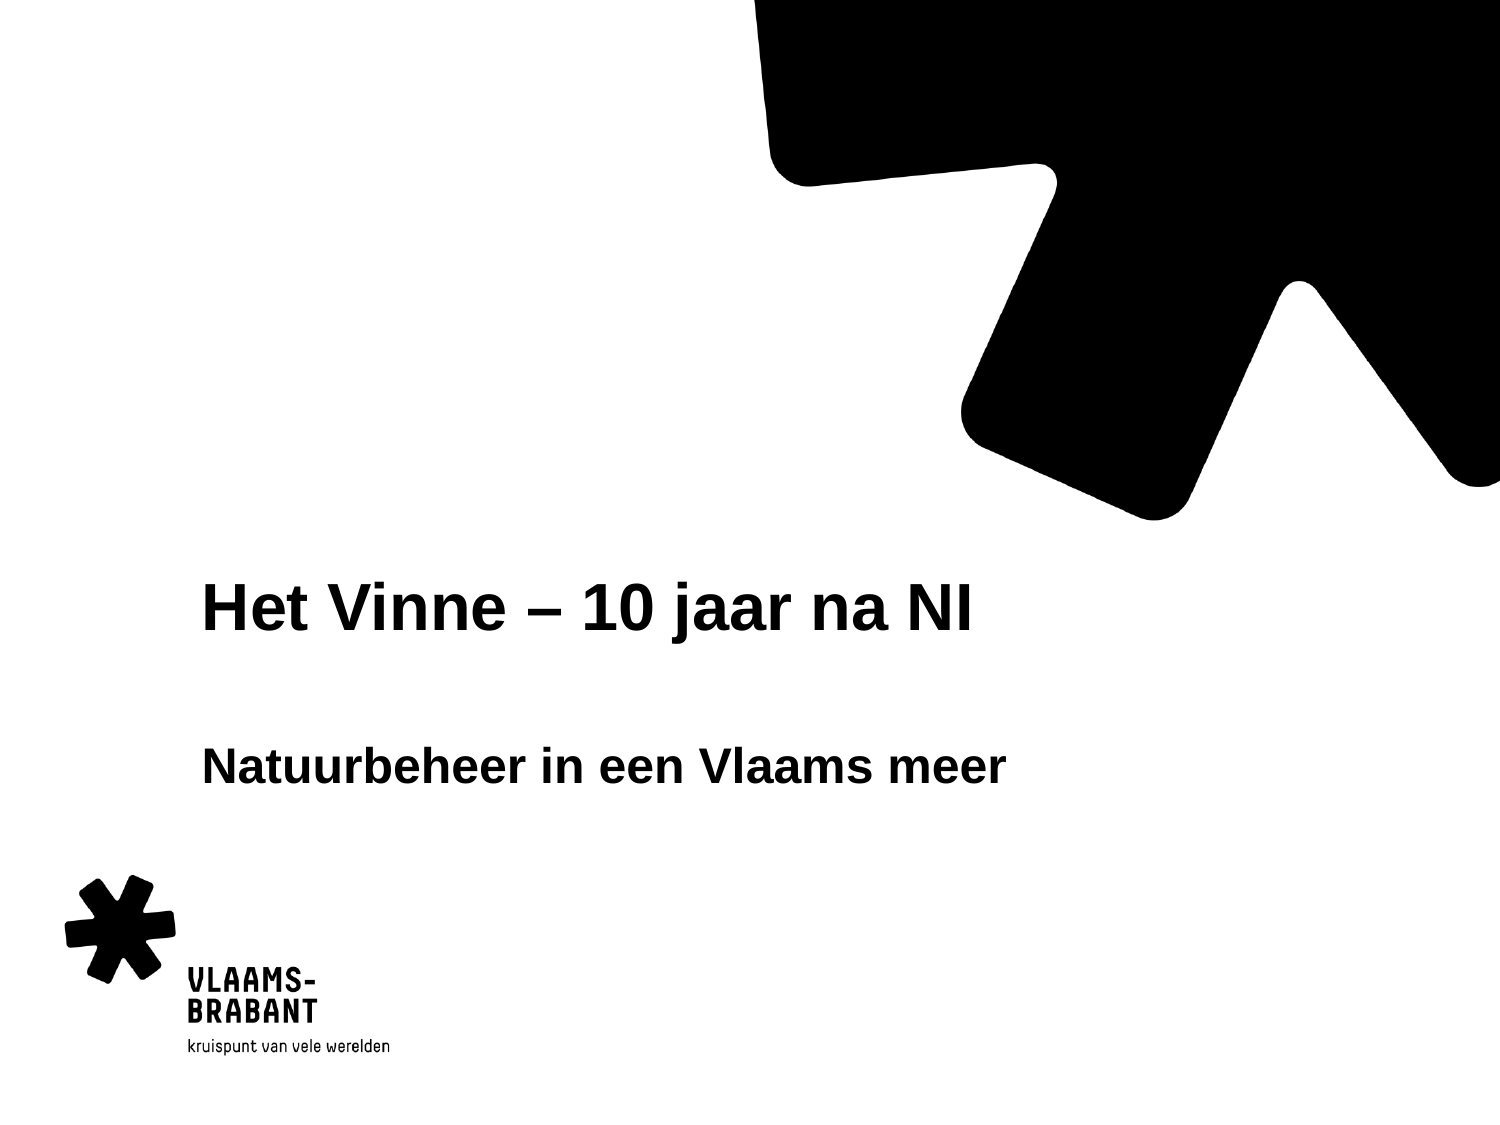

# Het Vinne – 10 jaar na NI
Natuurbeheer in een Vlaams meer